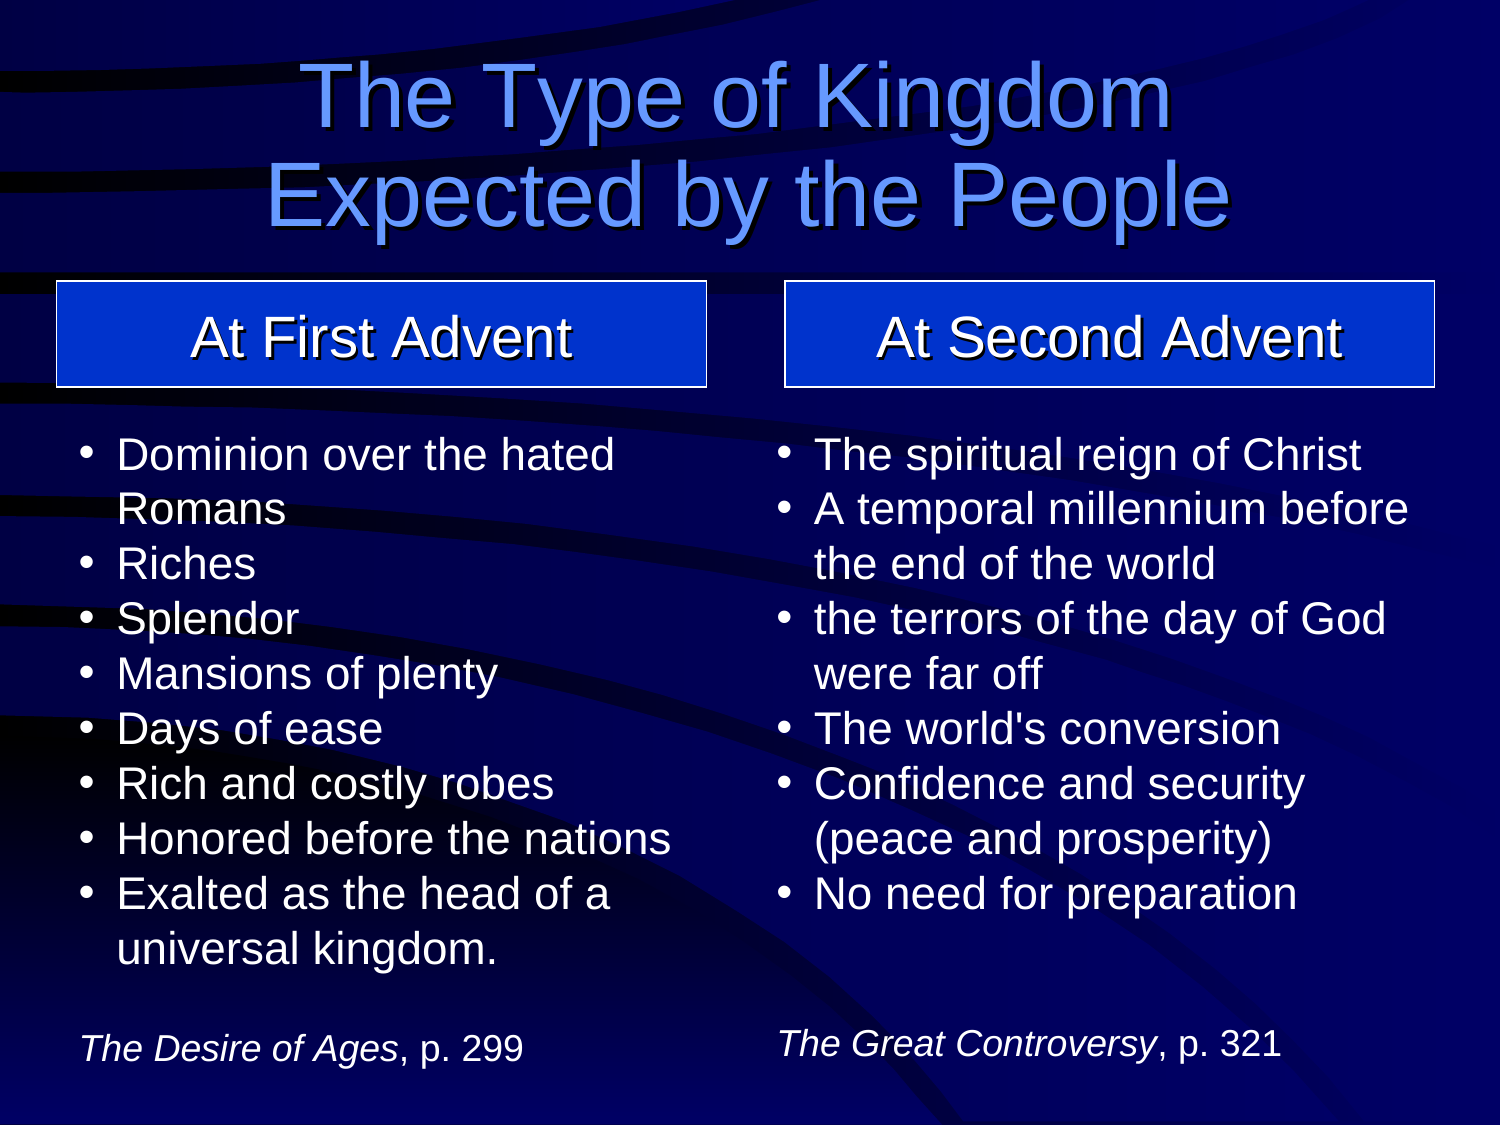

# The Type of Kingdom Expected by the People
At First Advent
At Second Advent
Dominion over the hated Romans
Riches
Splendor
Mansions of plenty
Days of ease
Rich and costly robes
Honored before the nations
Exalted as the head of a universal kingdom.
The Desire of Ages, p. 299
The spiritual reign of Christ
A temporal millennium before the end of the world
the terrors of the day of God were far off
The world's conversion
Confidence and security (peace and prosperity)
No need for preparation
The Great Controversy, p. 321